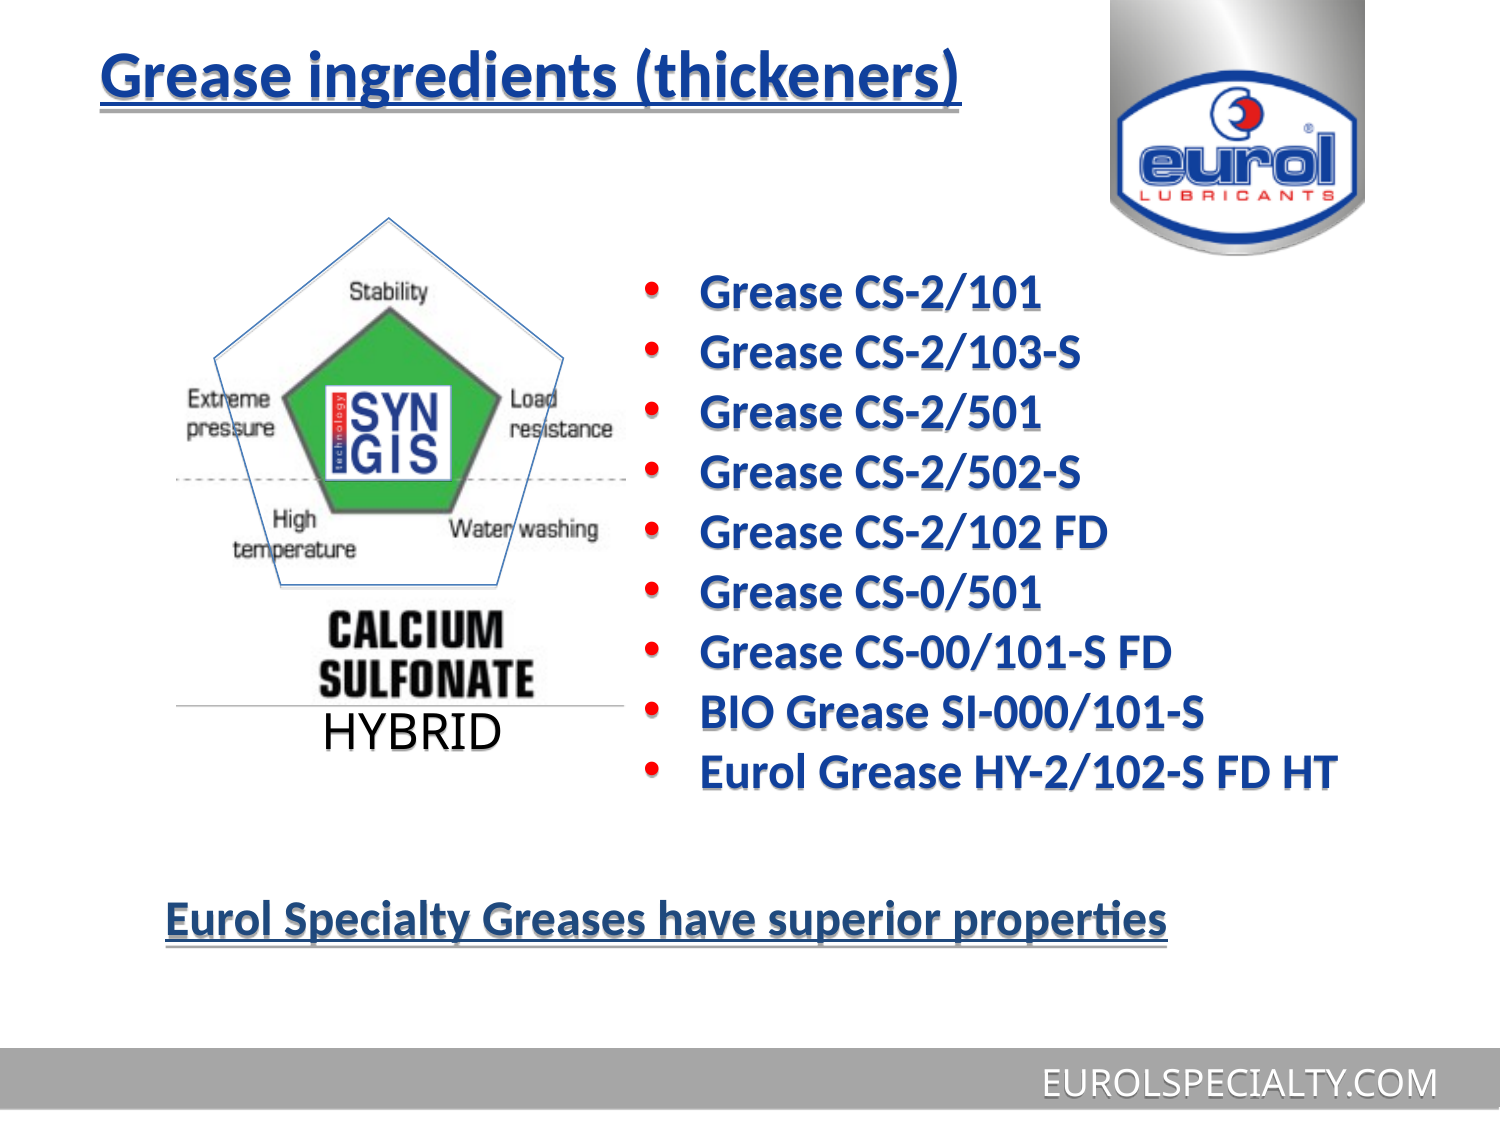

Grease ingredients (thickeners)
Grease CS-2/101
Grease CS-2/103-S
Grease CS-2/501
Grease CS-2/502-S
Grease CS-2/102 FD
Grease CS-0/501
Grease CS-00/101-S FD
BIO Grease SI-000/101-S
Eurol Grease HY-2/102-S FD HT
HYBRID
Eurol Specialty Greases have superior properties